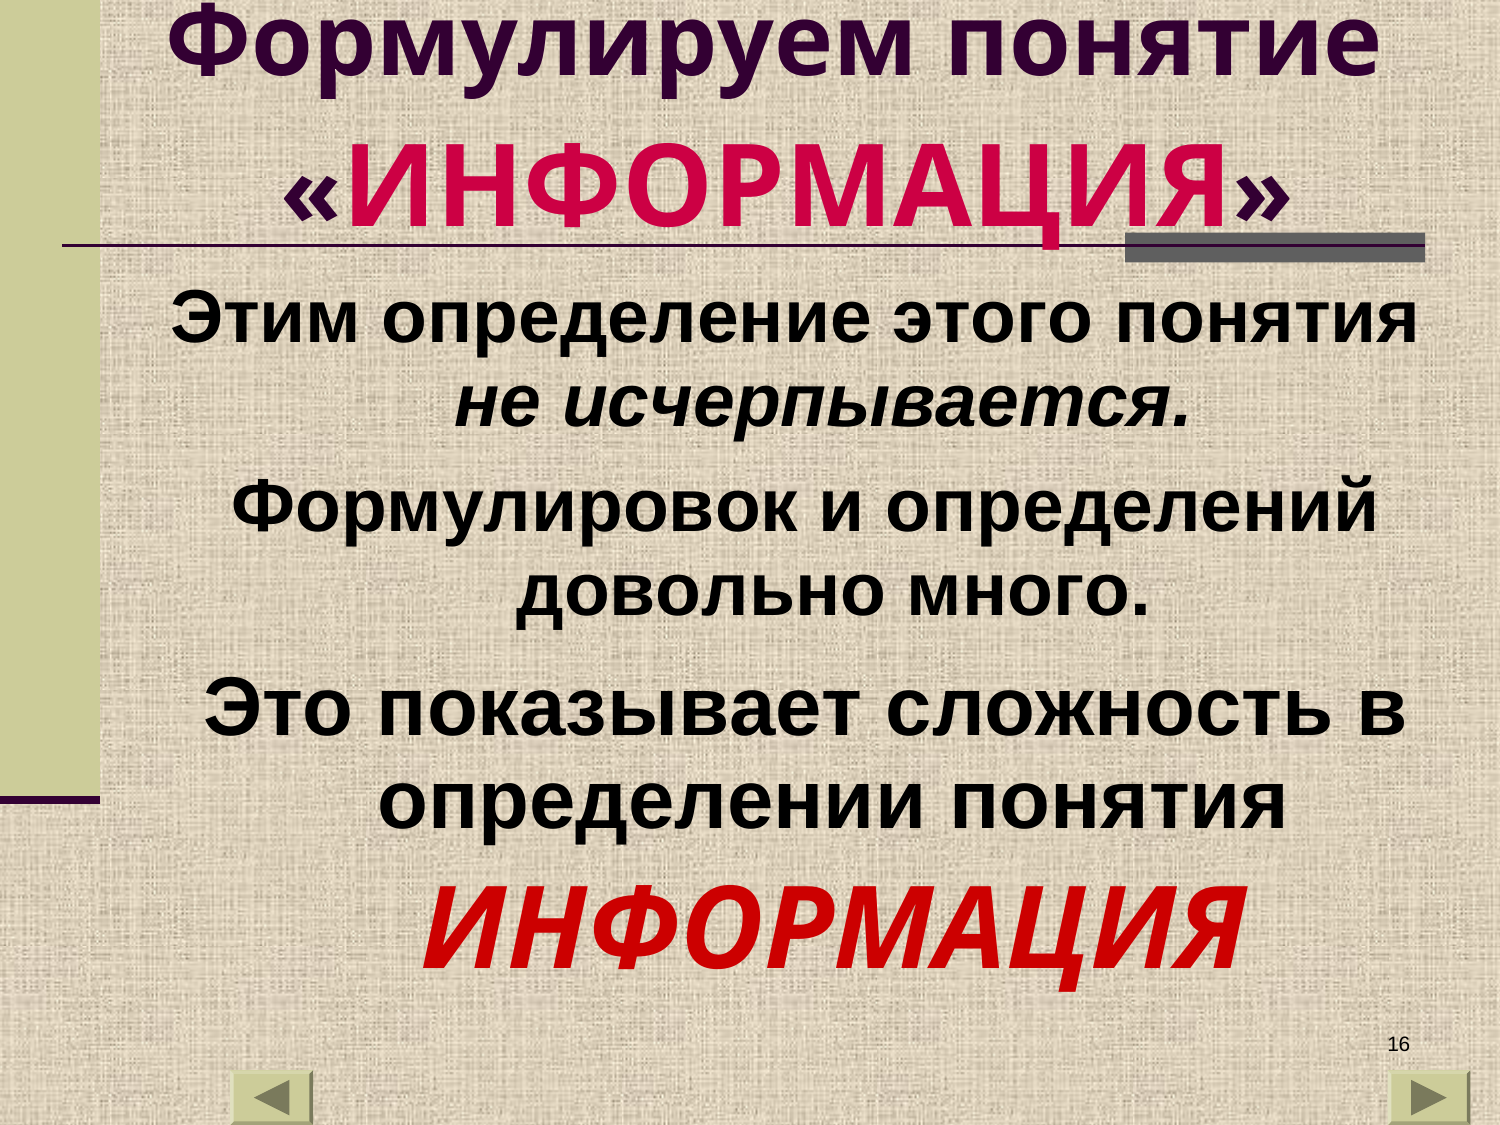

# Формулируем понятие «ИНФОРМАЦИЯ»
Этим определение этого понятия не исчерпывается.
Формулировок и определений довольно много.
Это показывает сложность в определении понятия ИНФОРМАЦИЯ
16